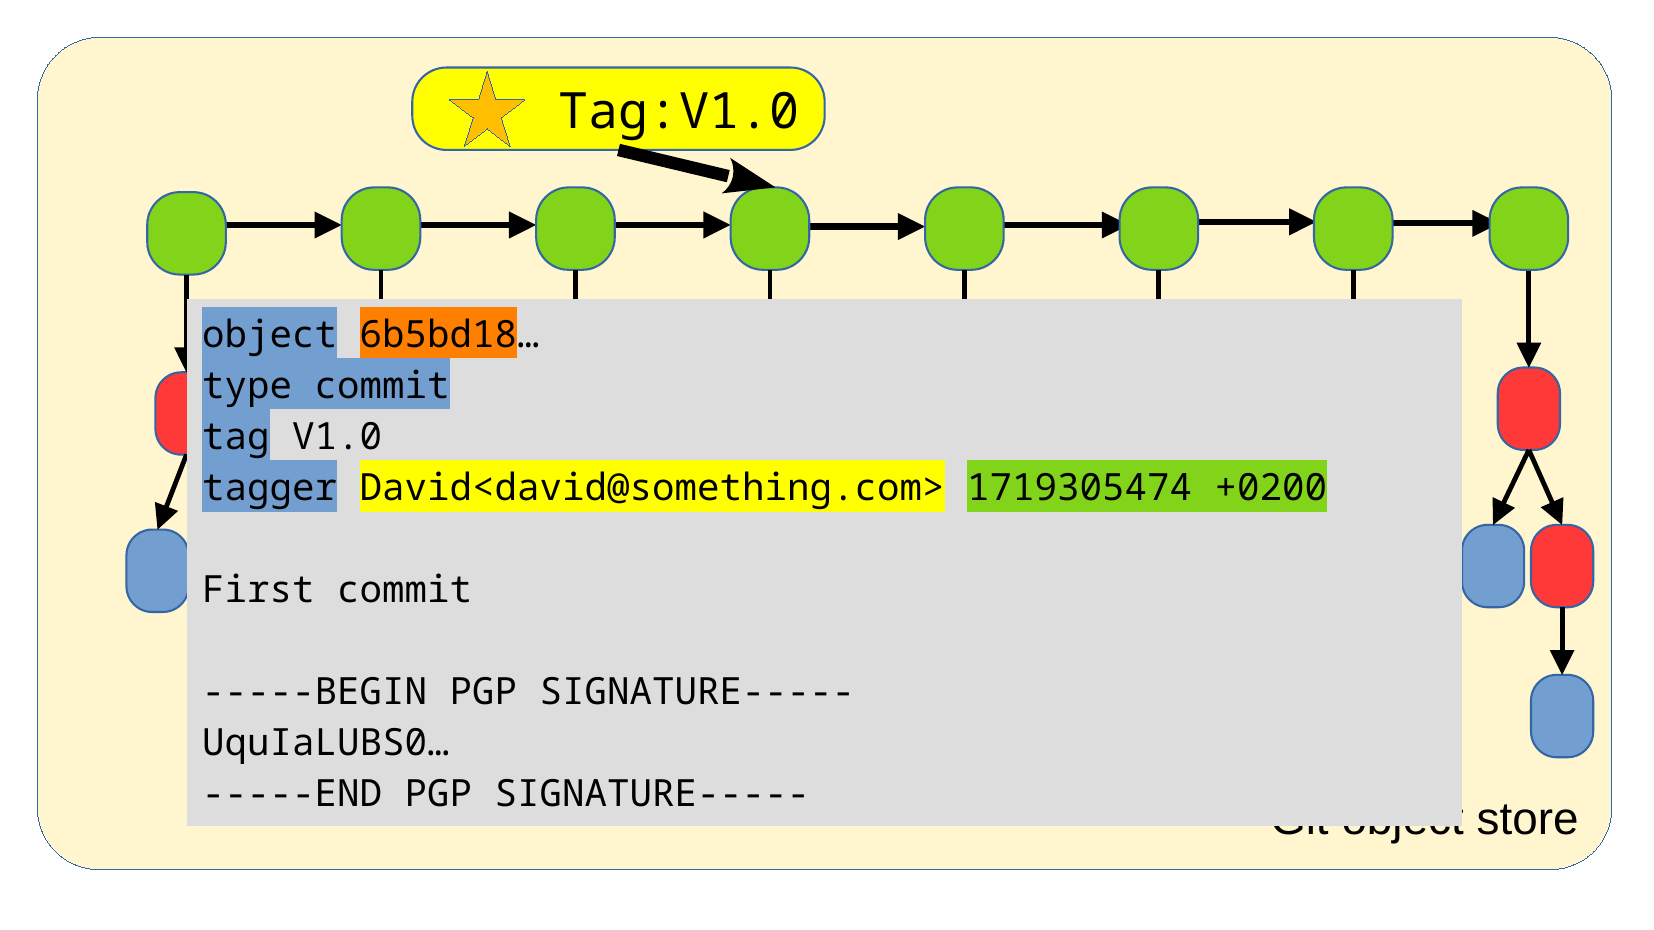

Git object store
 Tag:V1.0
object 6b5bd18…
type commit
tag V1.0
tagger David<david@something.com> 1719305474 +0200
First commit
-----BEGIN PGP SIGNATURE-----
UquIaLUBS0…
-----END PGP SIGNATURE-----